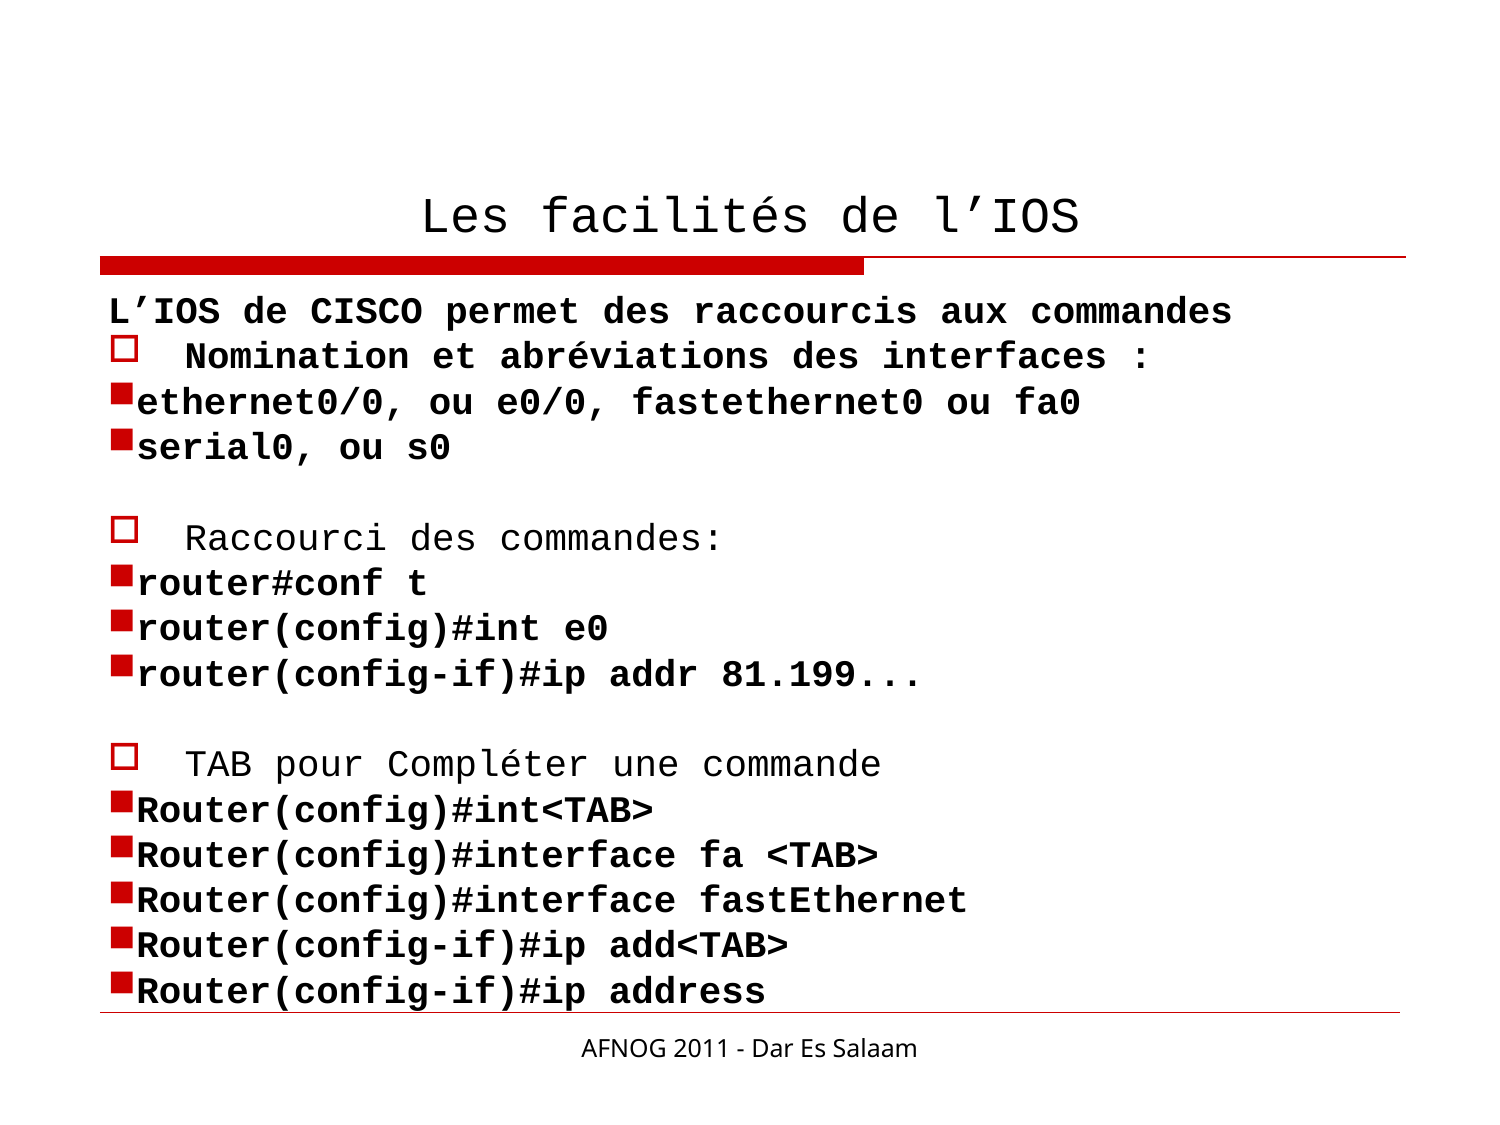

# Les facilités de l’IOS
L’IOS de CISCO permet des raccourcis aux commandes
Nomination et abréviations des interfaces :
ethernet0/0, ou e0/0, fastethernet0 ou fa0
serial0, ou s0
Raccourci des commandes:
router#conf t
router(config)#int e0
router(config-if)#ip addr 81.199...
TAB pour Compléter une commande
Router(config)#int<TAB>
Router(config)#interface fa <TAB>
Router(config)#interface fastEthernet
Router(config-if)#ip add<TAB>
Router(config-if)#ip address
AFNOG 2011 - Dar Es Salaam